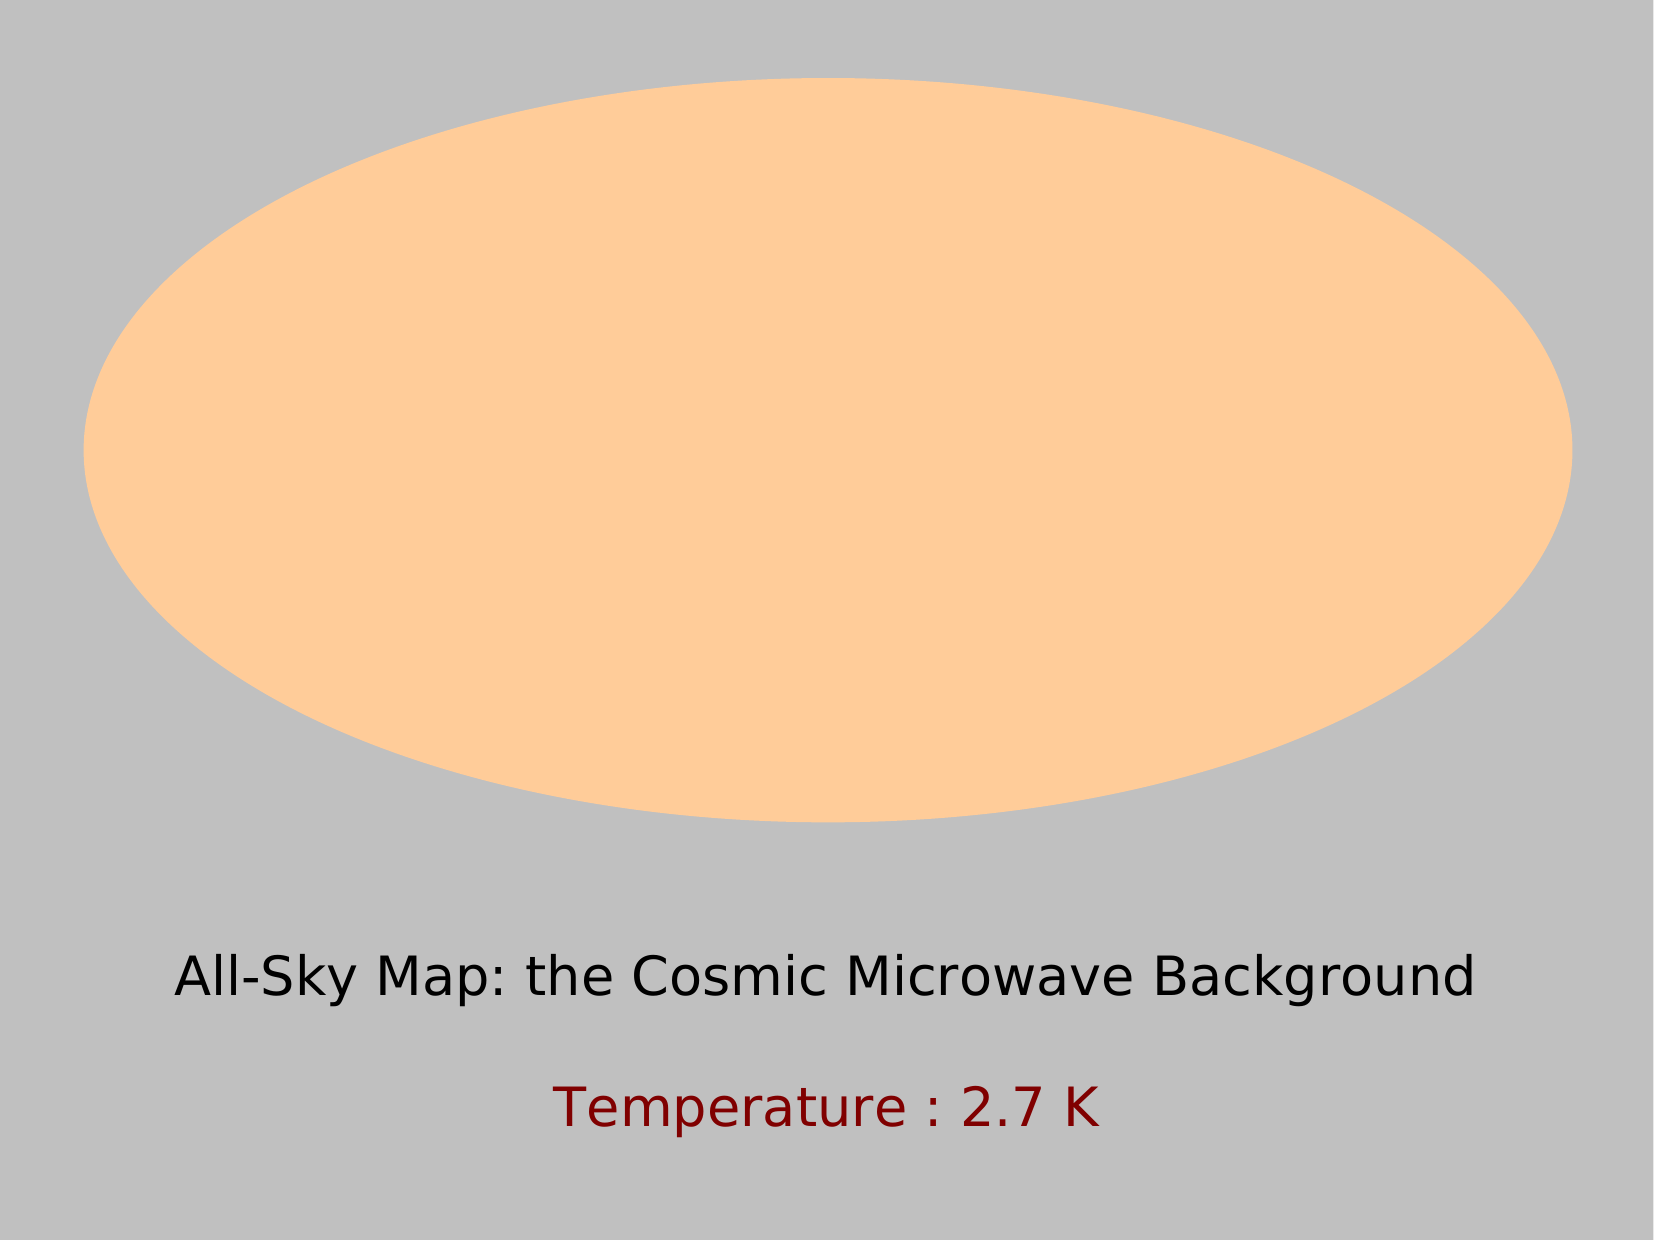

All-Sky Map: the Cosmic Microwave Background
Temperature : 2.7 K